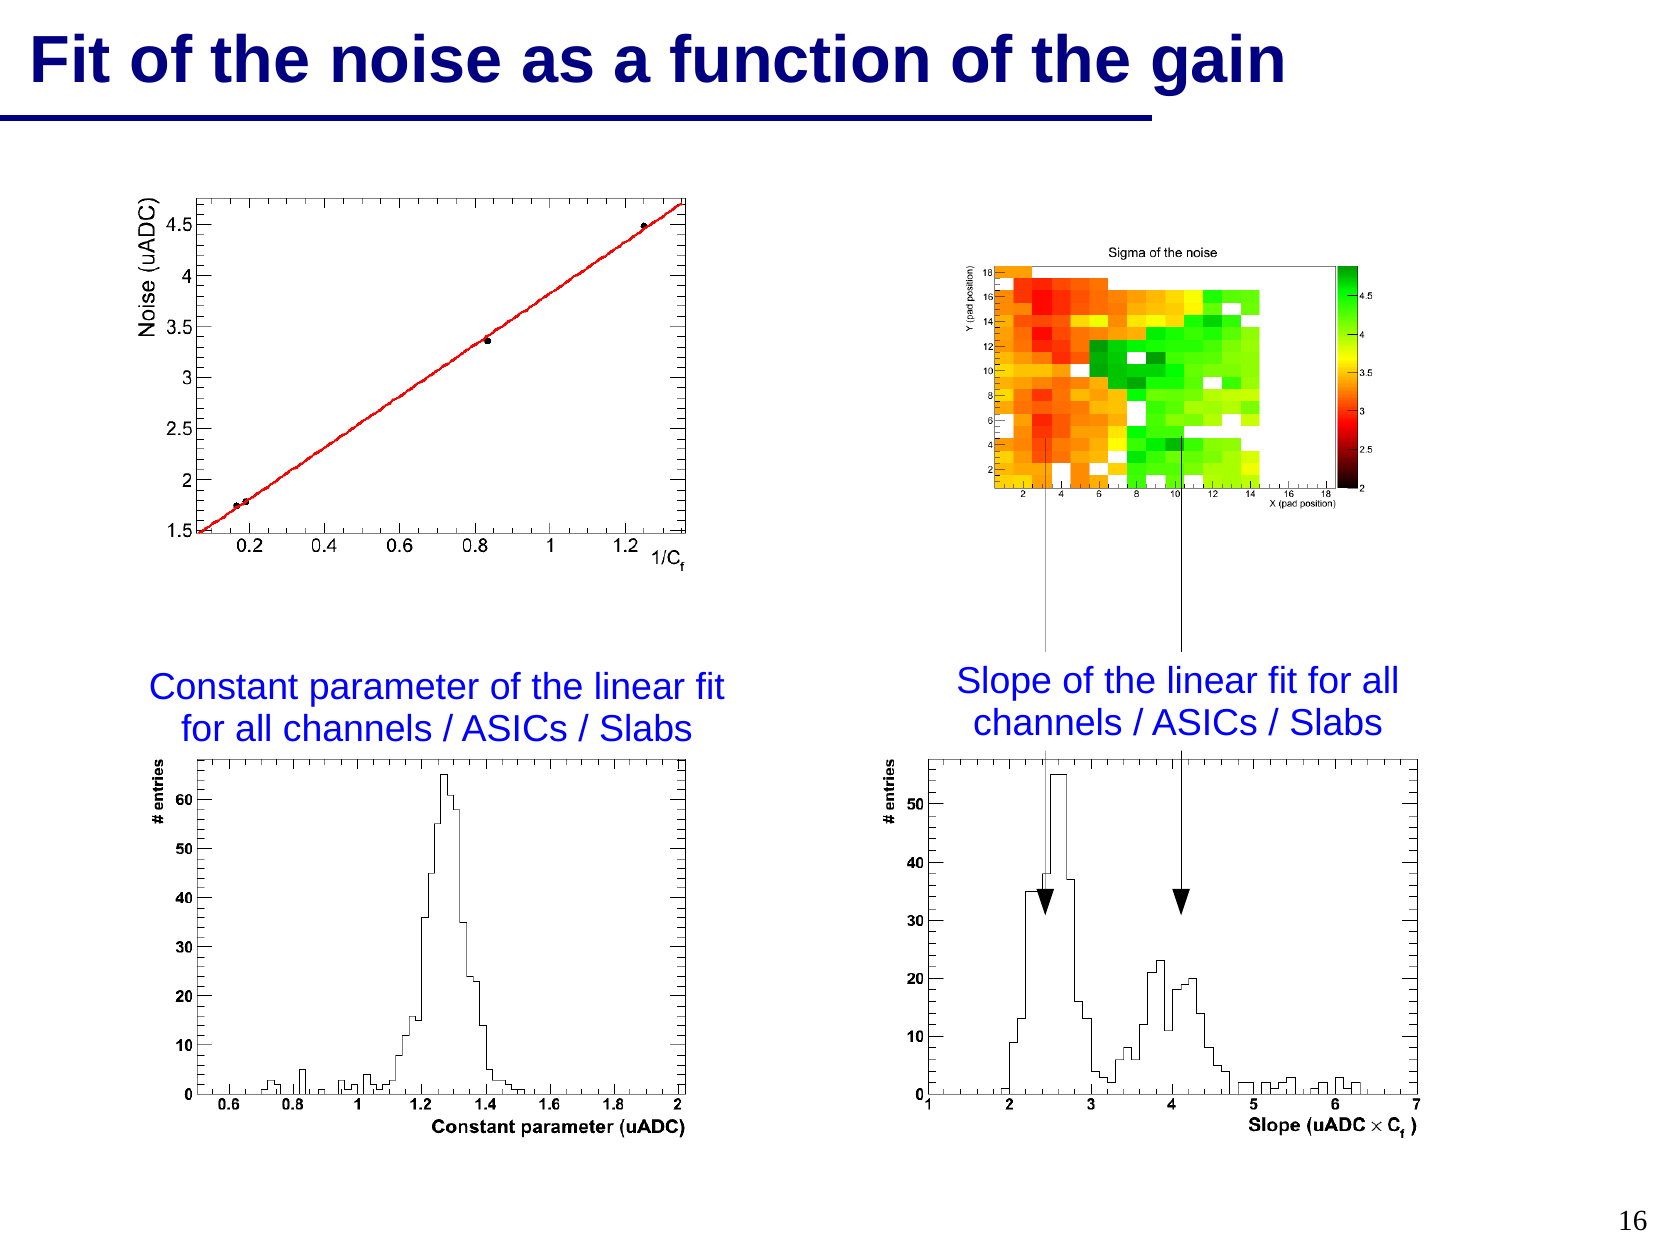

# Fit of the noise as a function of the gain
Slope of the linear fit for all channels / ASICs / Slabs
Constant parameter of the linear fit for all channels / ASICs / Slabs
16